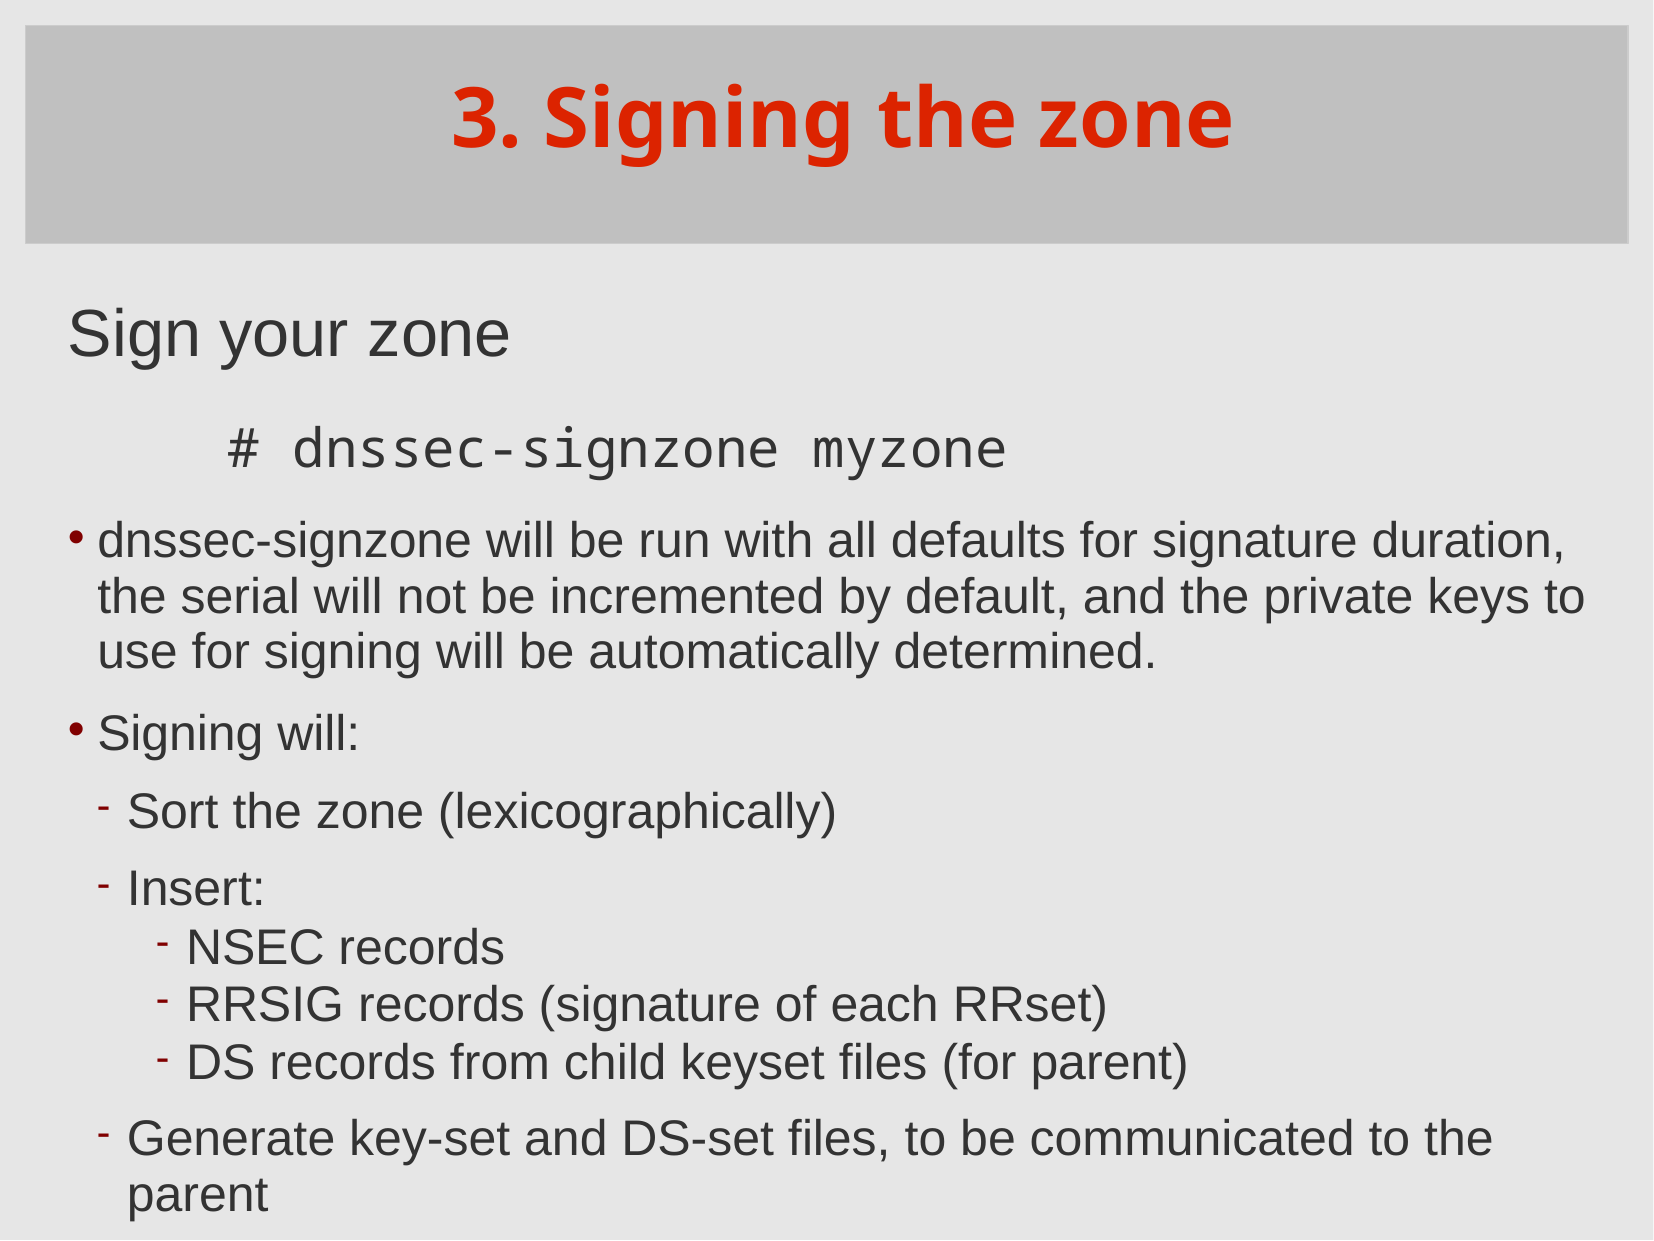

# 3. Signing the zone
Sign your zone
 # dnssec-signzone myzone
dnssec-signzone will be run with all defaults for signature duration, the serial will not be incremented by default, and the private keys to use for signing will be automatically determined.
Signing will:
Sort the zone (lexicographically)
Insert:
NSEC records
RRSIG records (signature of each RRset)‏
DS records from child keyset files (for parent)‏
Generate key-set and DS-set files, to be communicated to the parent